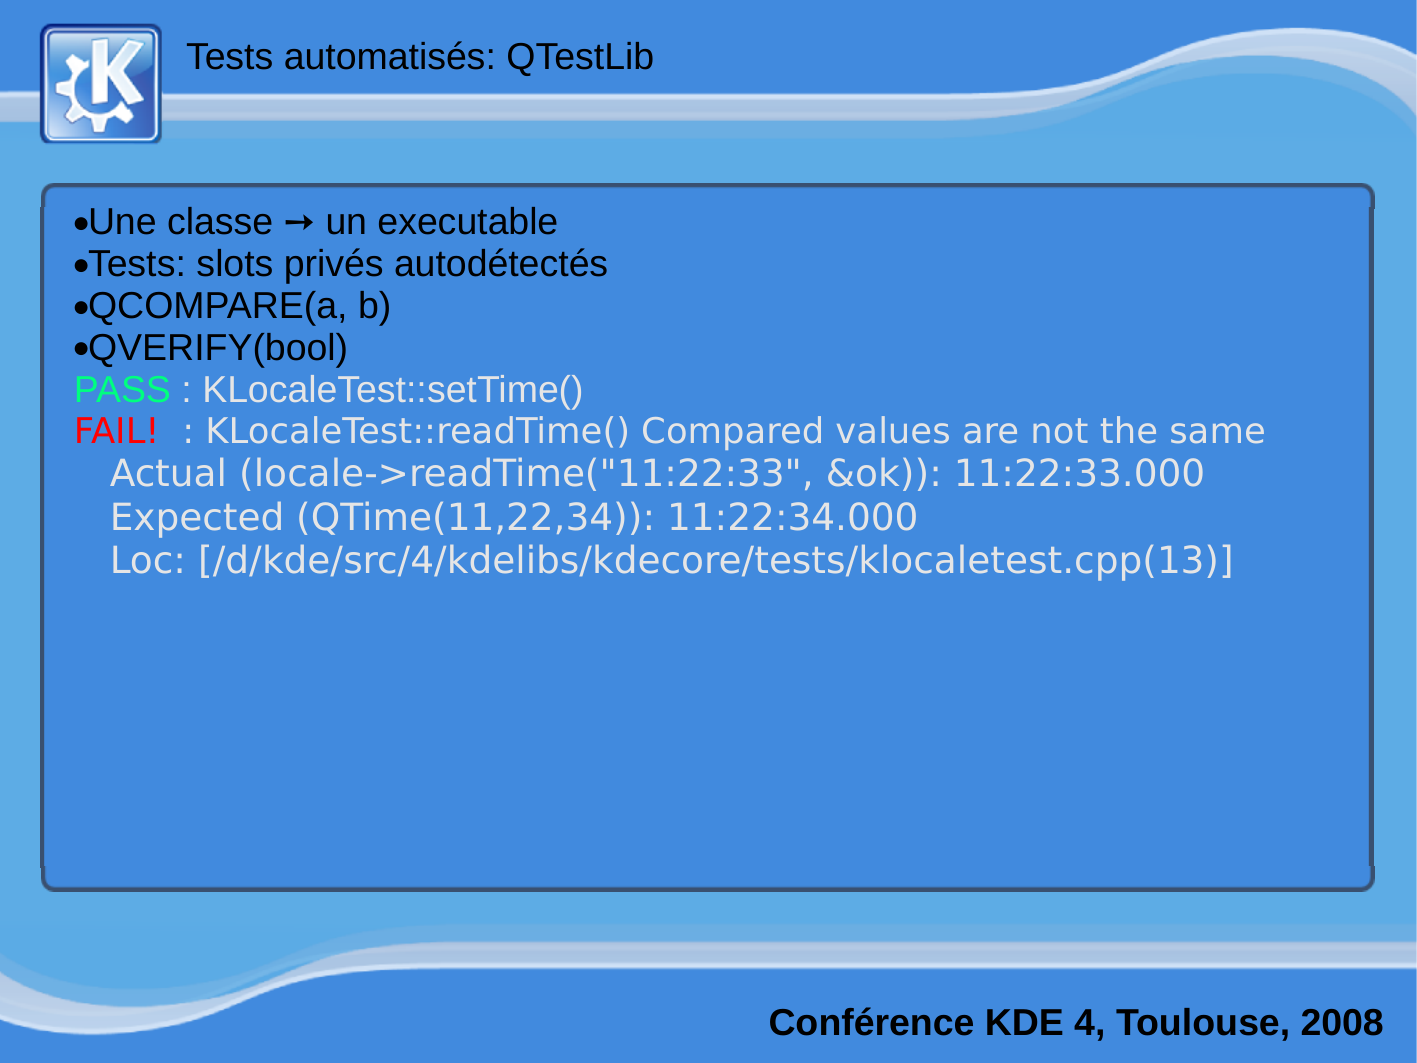

Tests automatisés: QTestLib
Une classe ➙ un executable
Tests: slots privés autodétectés
QCOMPARE(a, b)
QVERIFY(bool)
PASS : KLocaleTest::setTime()
FAIL! : KLocaleTest::readTime() Compared values are not the same
 Actual (locale->readTime("11:22:33", &ok)): 11:22:33.000
 Expected (QTime(11,22,34)): 11:22:34.000
 Loc: [/d/kde/src/4/kdelibs/kdecore/tests/klocaletest.cpp(13)]